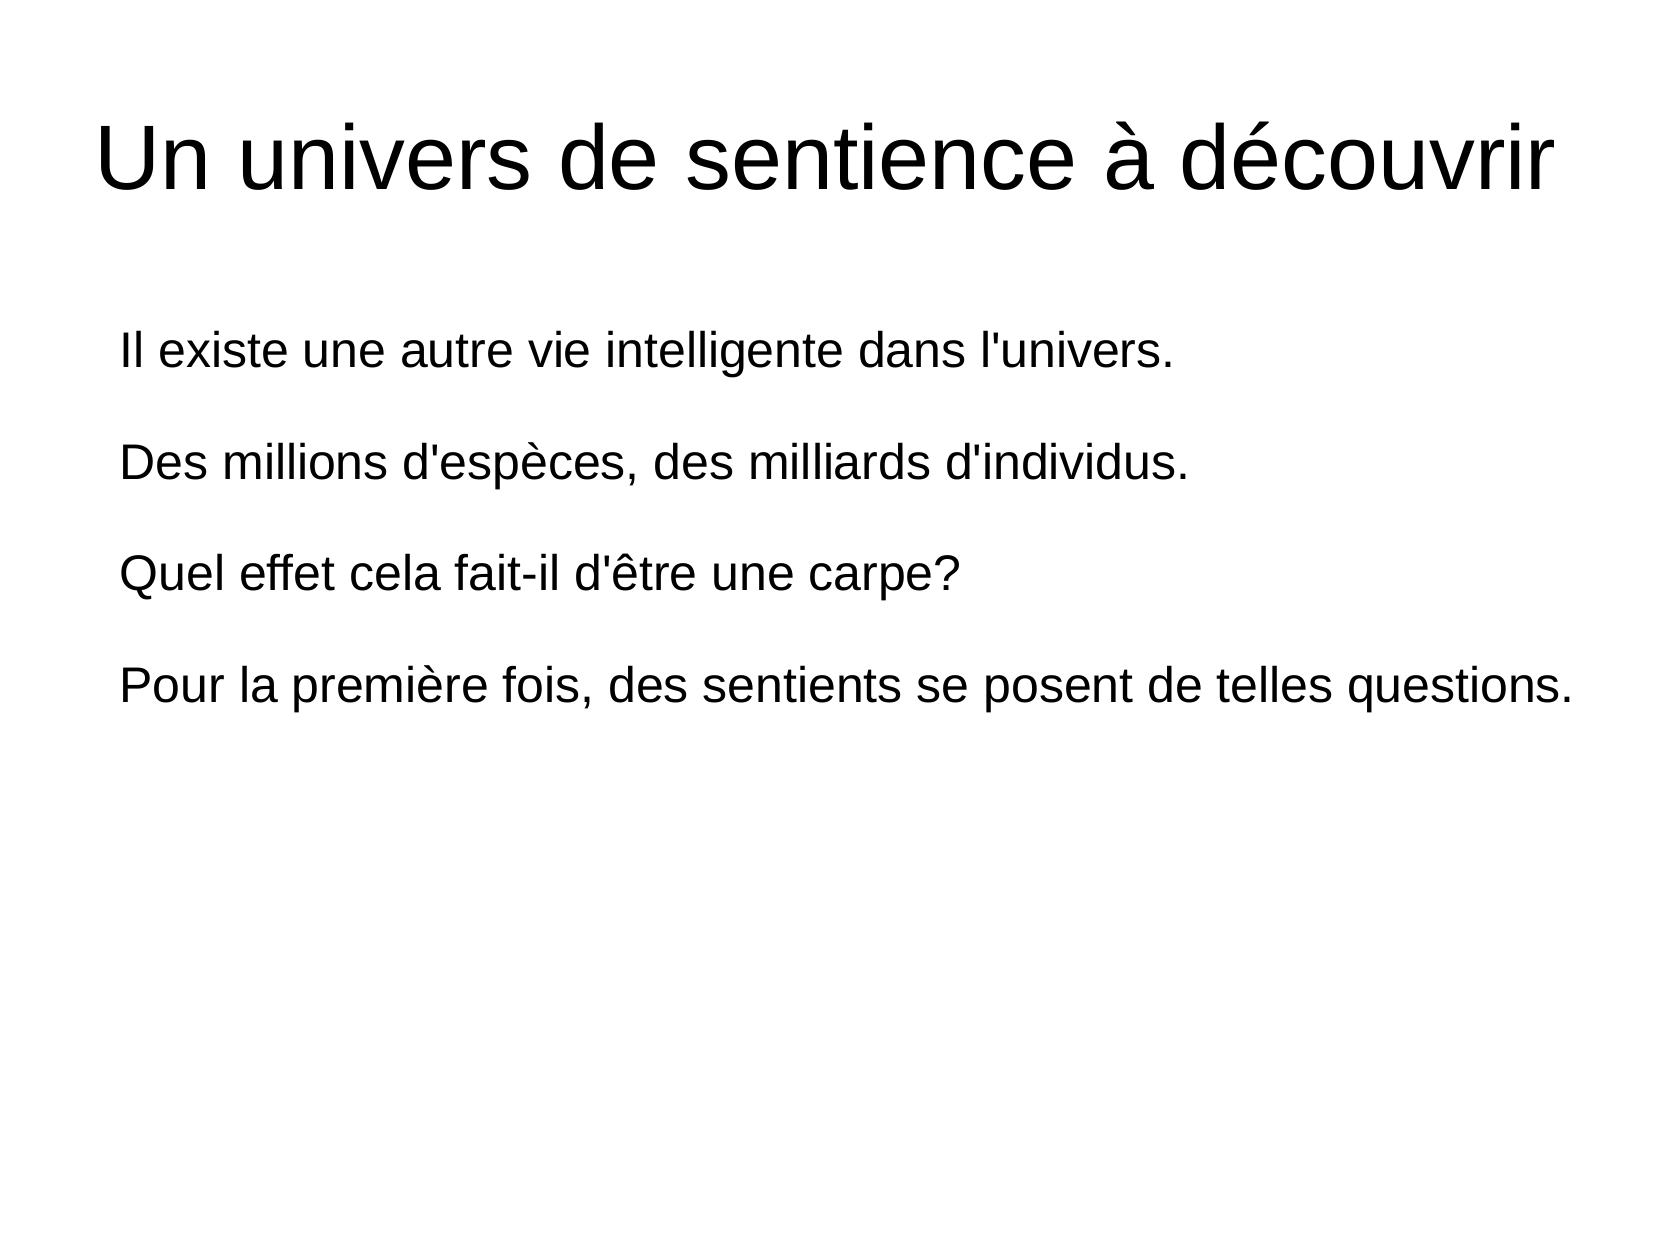

# Un univers de sentience à découvrir
Il existe une autre vie intelligente dans l'univers.
Des millions d'espèces, des milliards d'individus.
Quel effet cela fait-il d'être une carpe?
Pour la première fois, des sentients se posent de telles questions.